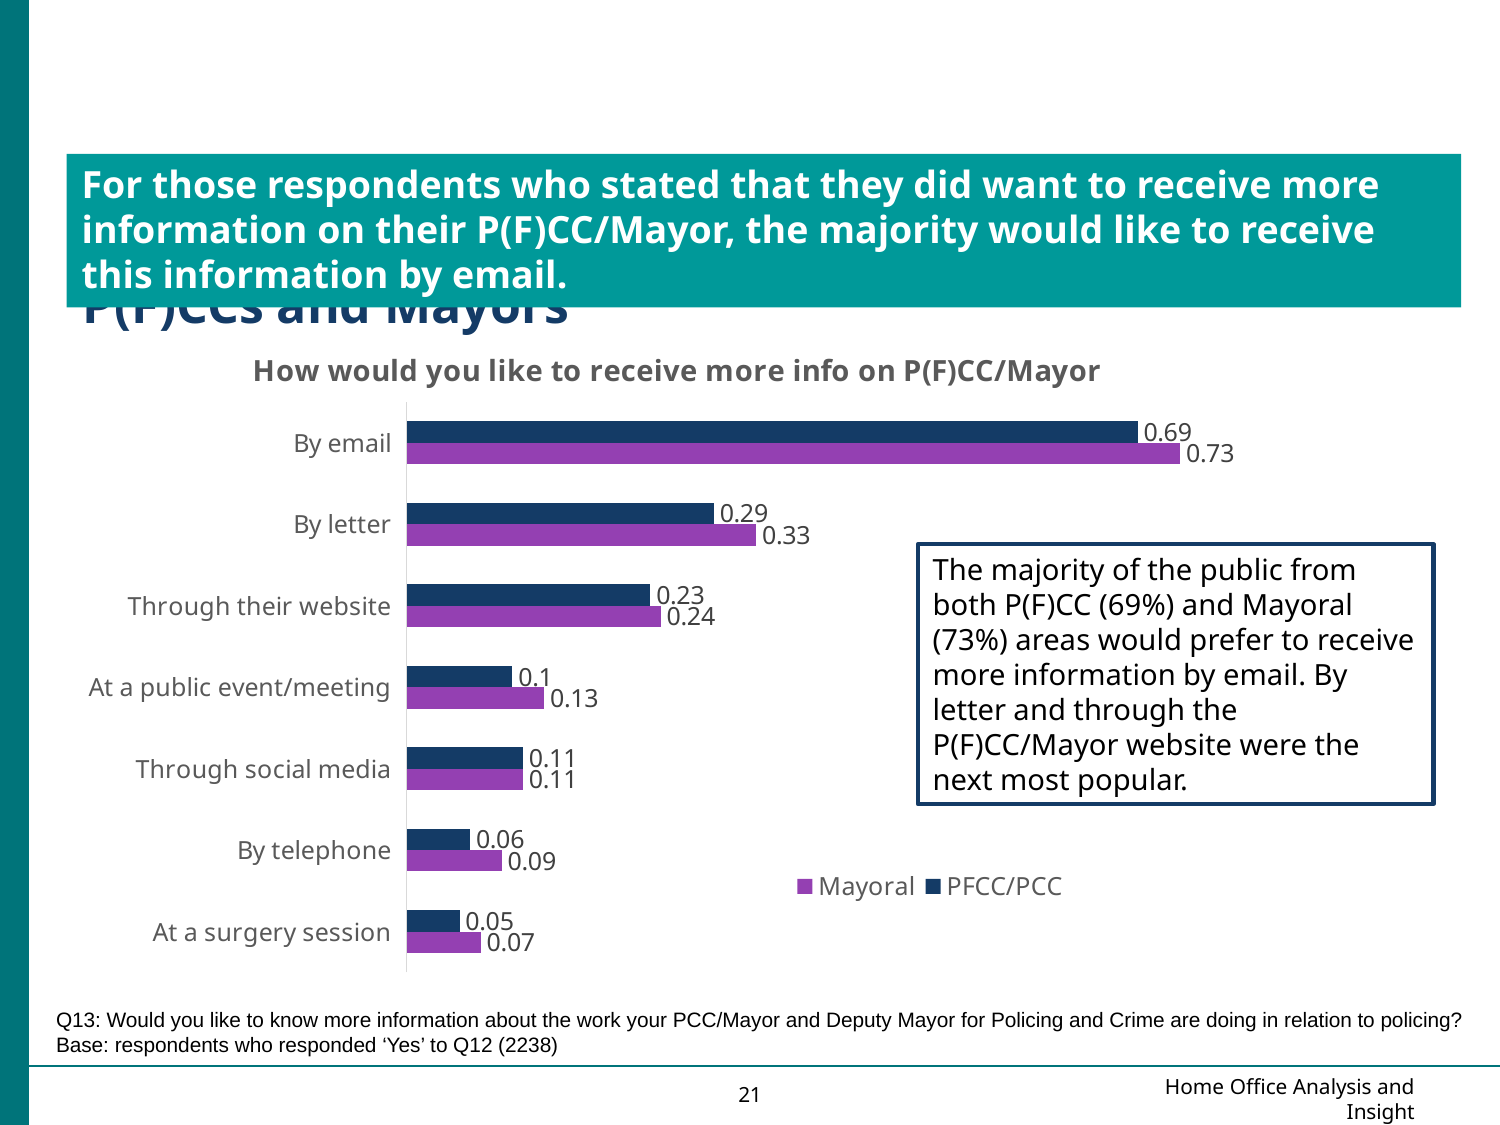

For those respondents who stated that they did want to receive more information on their P(F)CC/Mayor, the majority would like to receive this information by email.
# Transparency and accessibility of information on P(F)CCs and Mayors
### Chart: How would you like to receive more info on P(F)CC/Mayor
| Category | PFCC/PCC | Mayoral |
|---|---|---|
| By email | 0.69 | 0.73 |
| By letter | 0.29 | 0.33 |
| Through their website | 0.23 | 0.24 |
| At a public event/meeting | 0.1 | 0.13 |
| Through social media | 0.11 | 0.11 |
| By telephone | 0.06 | 0.09 |
| At a surgery session | 0.05 | 0.07 |The majority of the public from both P(F)CC (69%) and Mayoral (73%) areas would prefer to receive more information by email. By letter and through the P(F)CC/Mayor website were the next most popular.
Q13: Would you like to know more information about the work your PCC/Mayor and Deputy Mayor for Policing and Crime are doing in relation to policing? Base: respondents who responded ‘Yes’ to Q12 (2238)